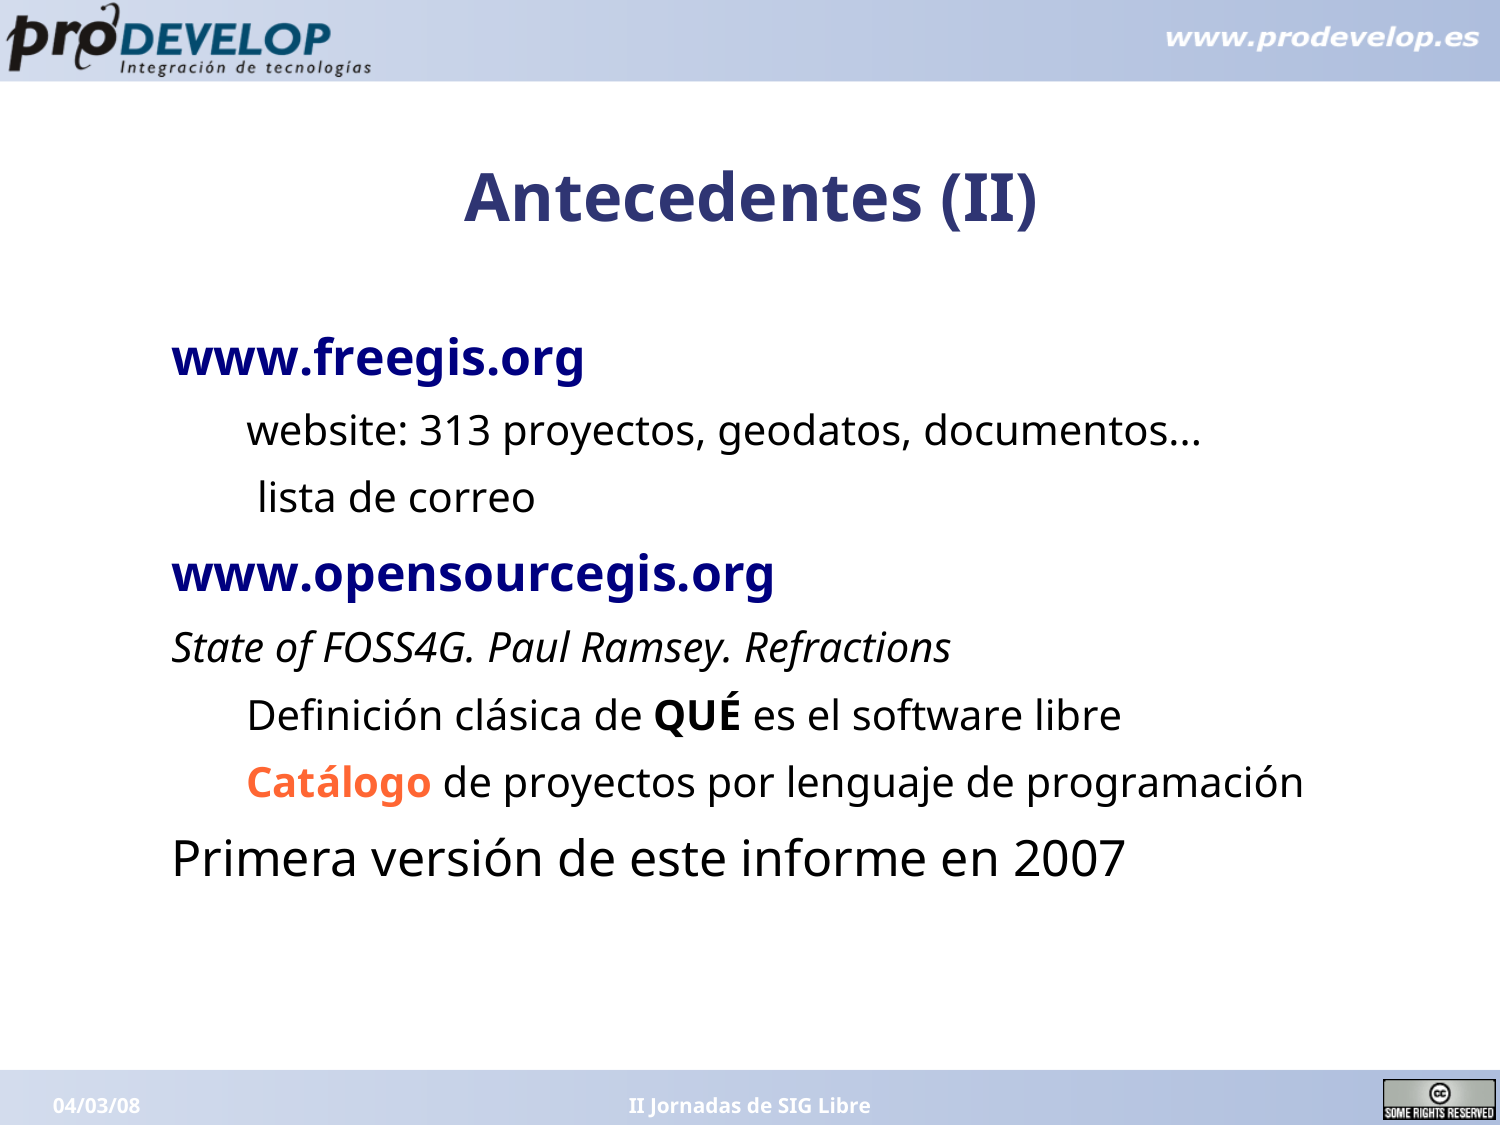

# Antecedentes (II)
www.freegis.org
website: 313 proyectos, geodatos, documentos...
 lista de correo
www.opensourcegis.org
State of FOSS4G. Paul Ramsey. Refractions
Definición clásica de QUÉ es el software libre
Catálogo de proyectos por lenguaje de programación
Primera versión de este informe en 2007
25/10/2006
4
Plan Difusión Interna gvSIG v. 2.0